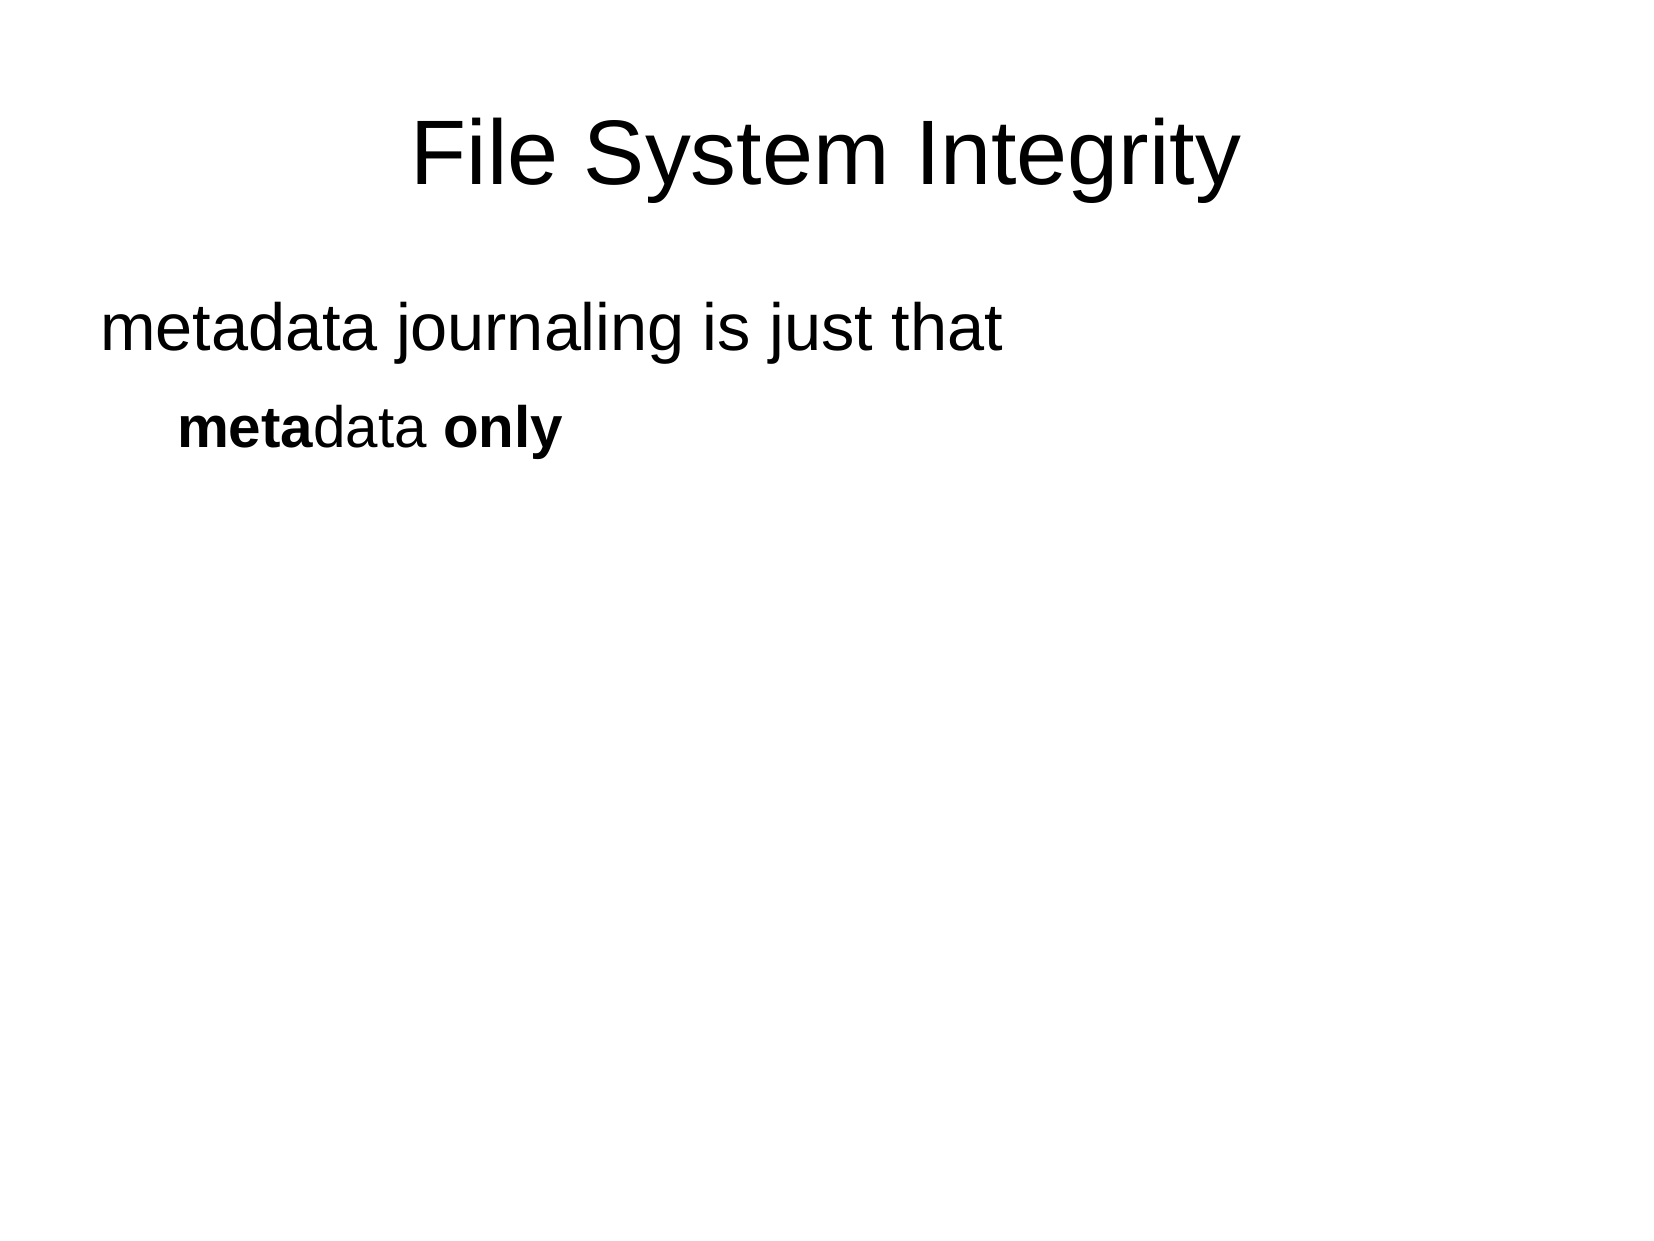

# File System Integrity
metadata journaling is just that
metadata only